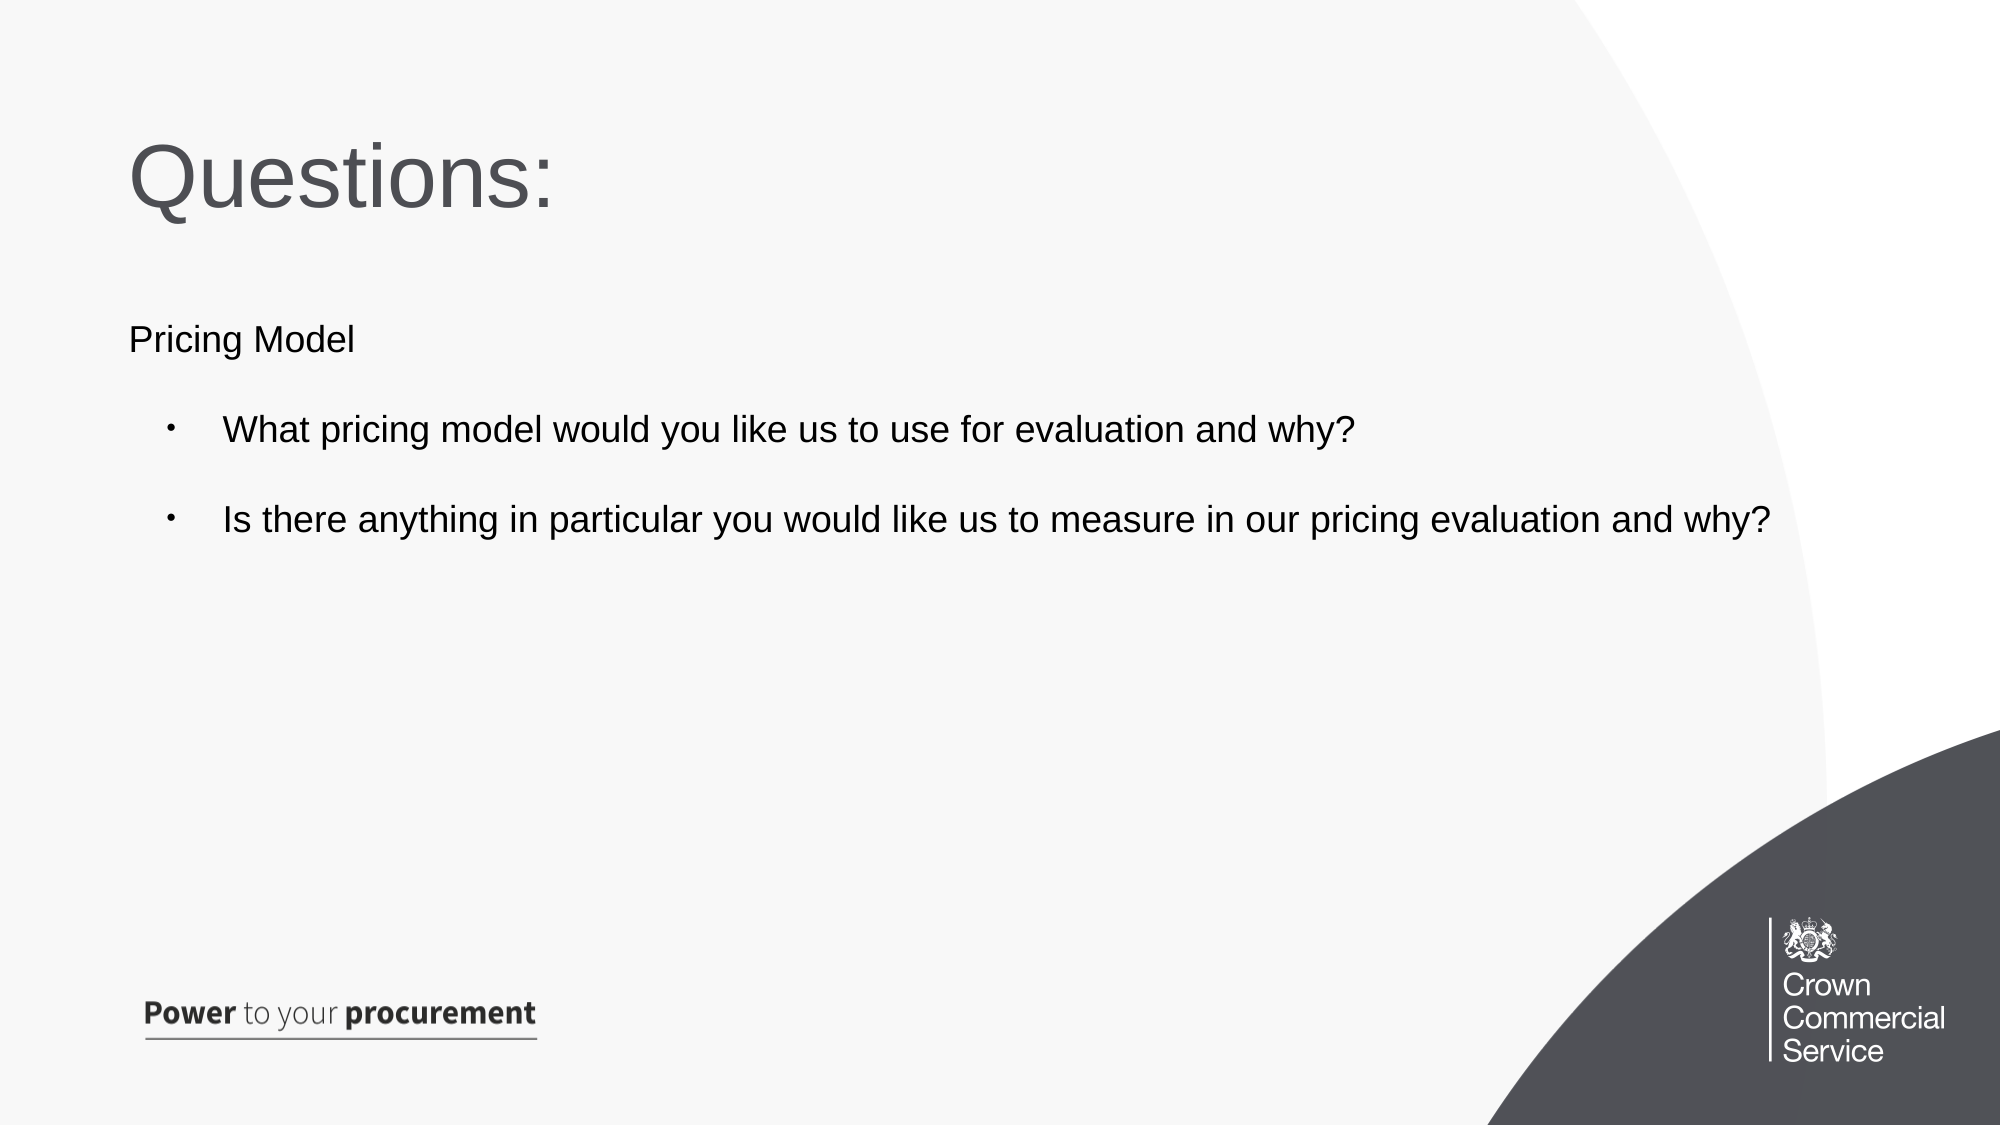

# Questions:
Pricing Model
What pricing model would you like us to use for evaluation and why?
Is there anything in particular you would like us to measure in our pricing evaluation and why?